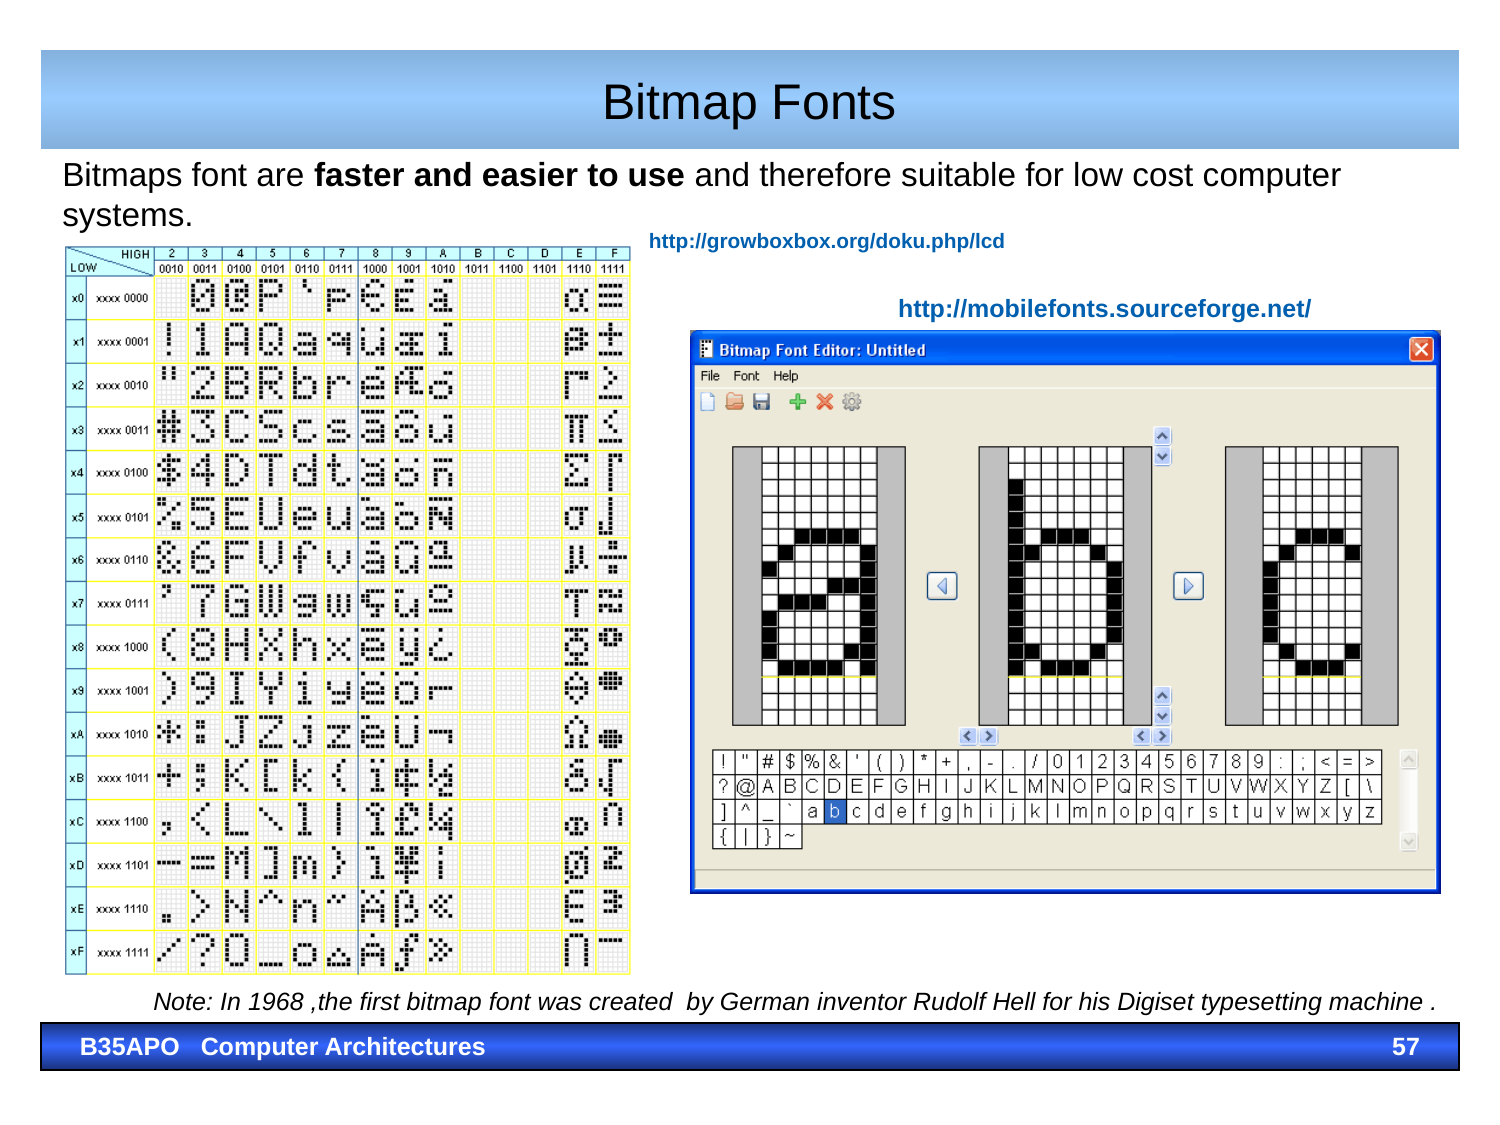

# Bitmap Fonts
Bitmaps font are faster and easier to use and therefore suitable for low cost computer systems.
http://growboxbox.org/doku.php/lcd
http://mobilefonts.sourceforge.net/
Note: In 1968 ,the first bitmap font was created by German inventor Rudolf Hell for his Digiset typesetting machine .
B35APO Computer Architectures